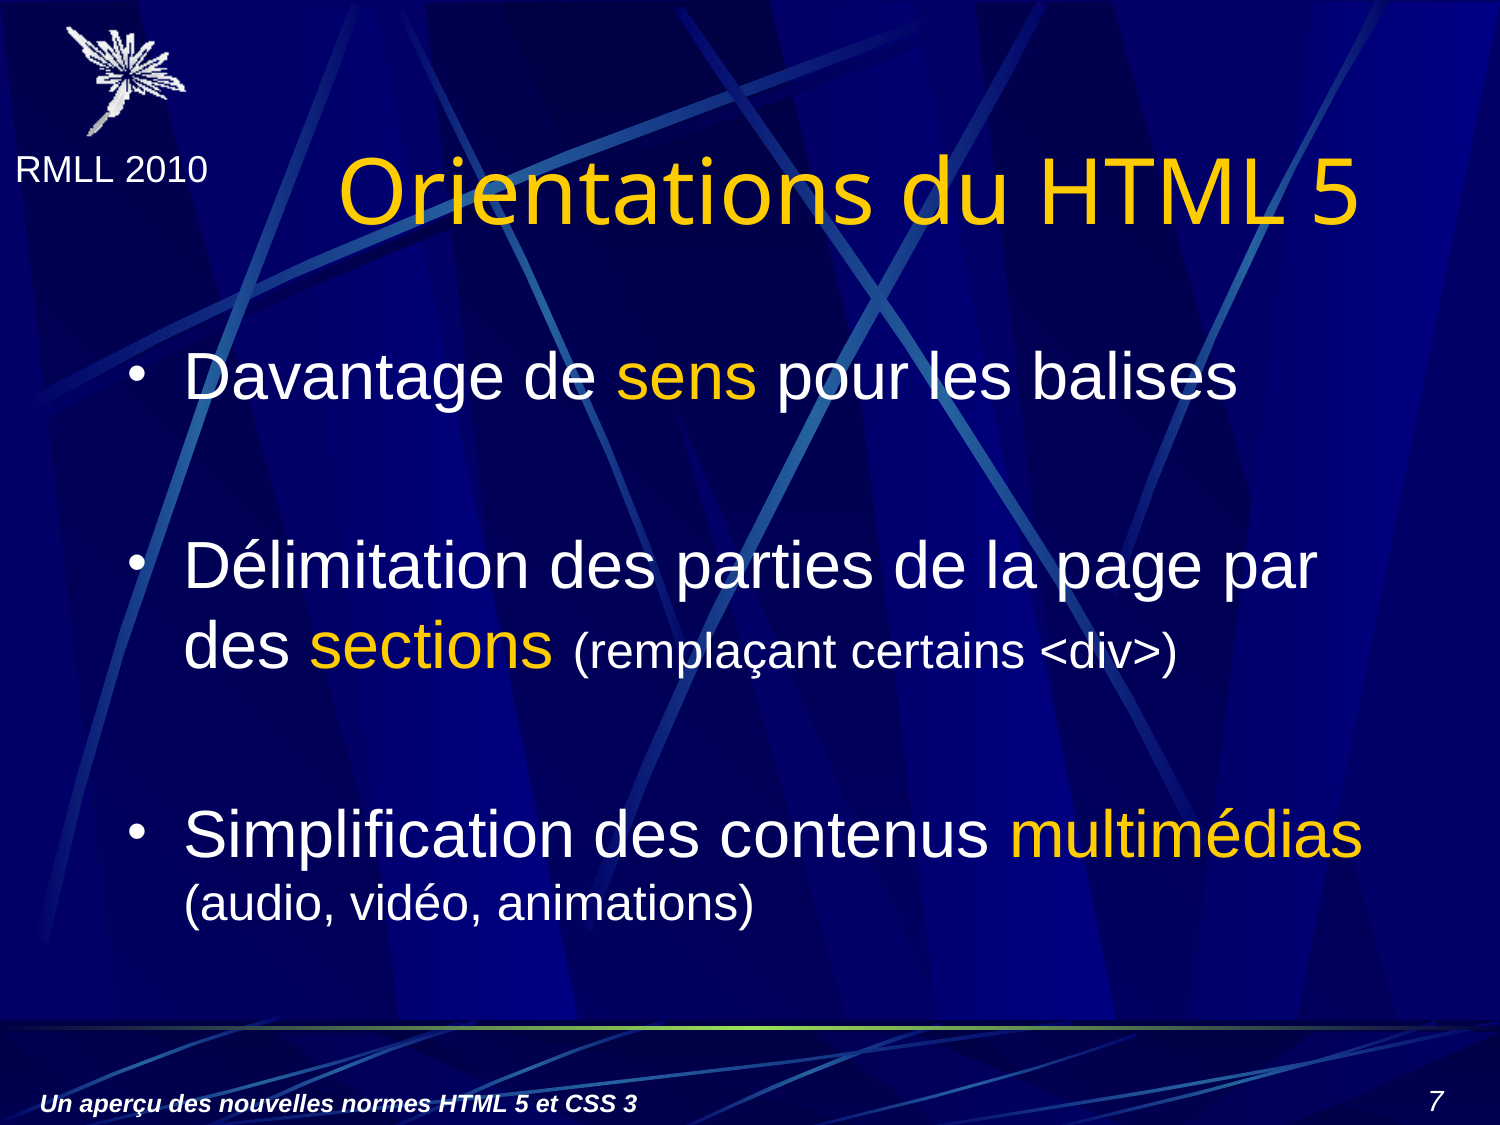

# Orientations du HTML 5
Davantage de sens pour les balises
Délimitation des parties de la page par des sections (remplaçant certains <div>)
Simplification des contenus multimédias
(audio, vidéo, animations)